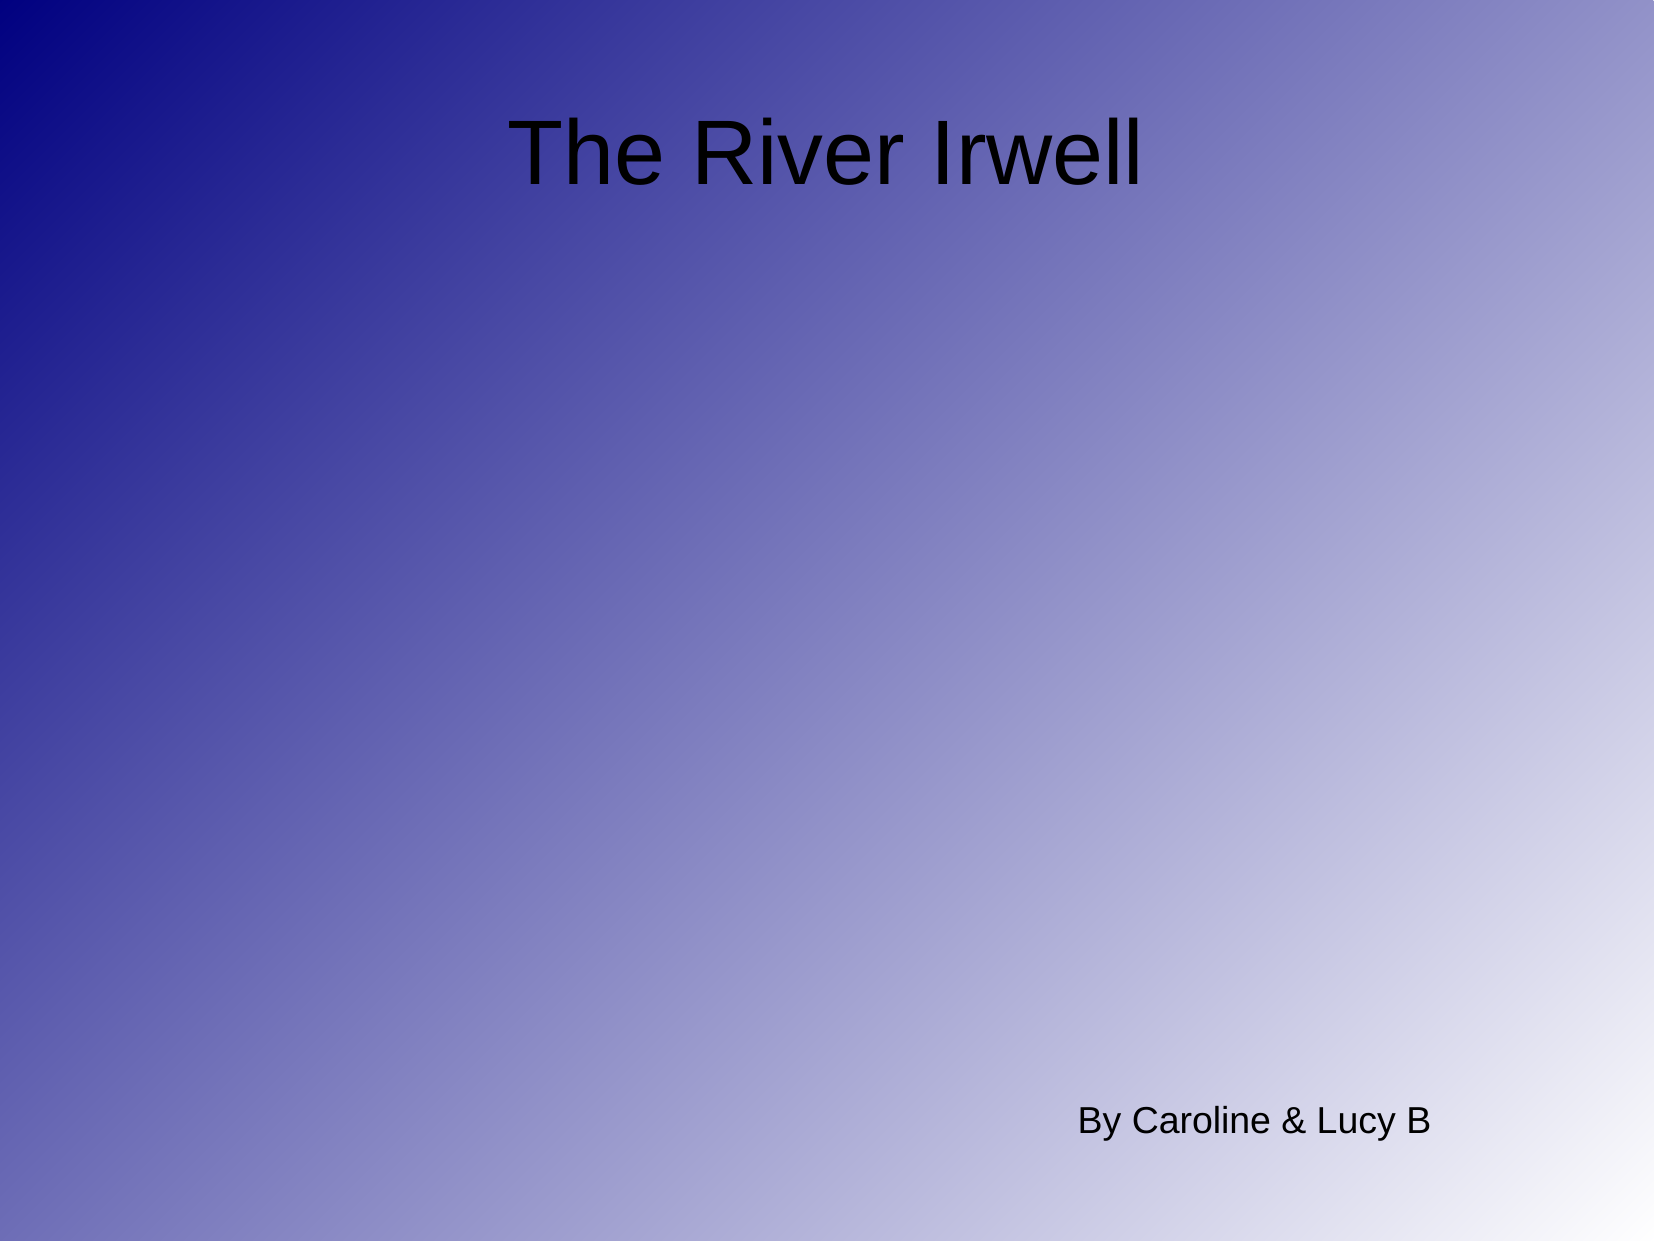

# The River Irwell
By Caroline & Lucy B